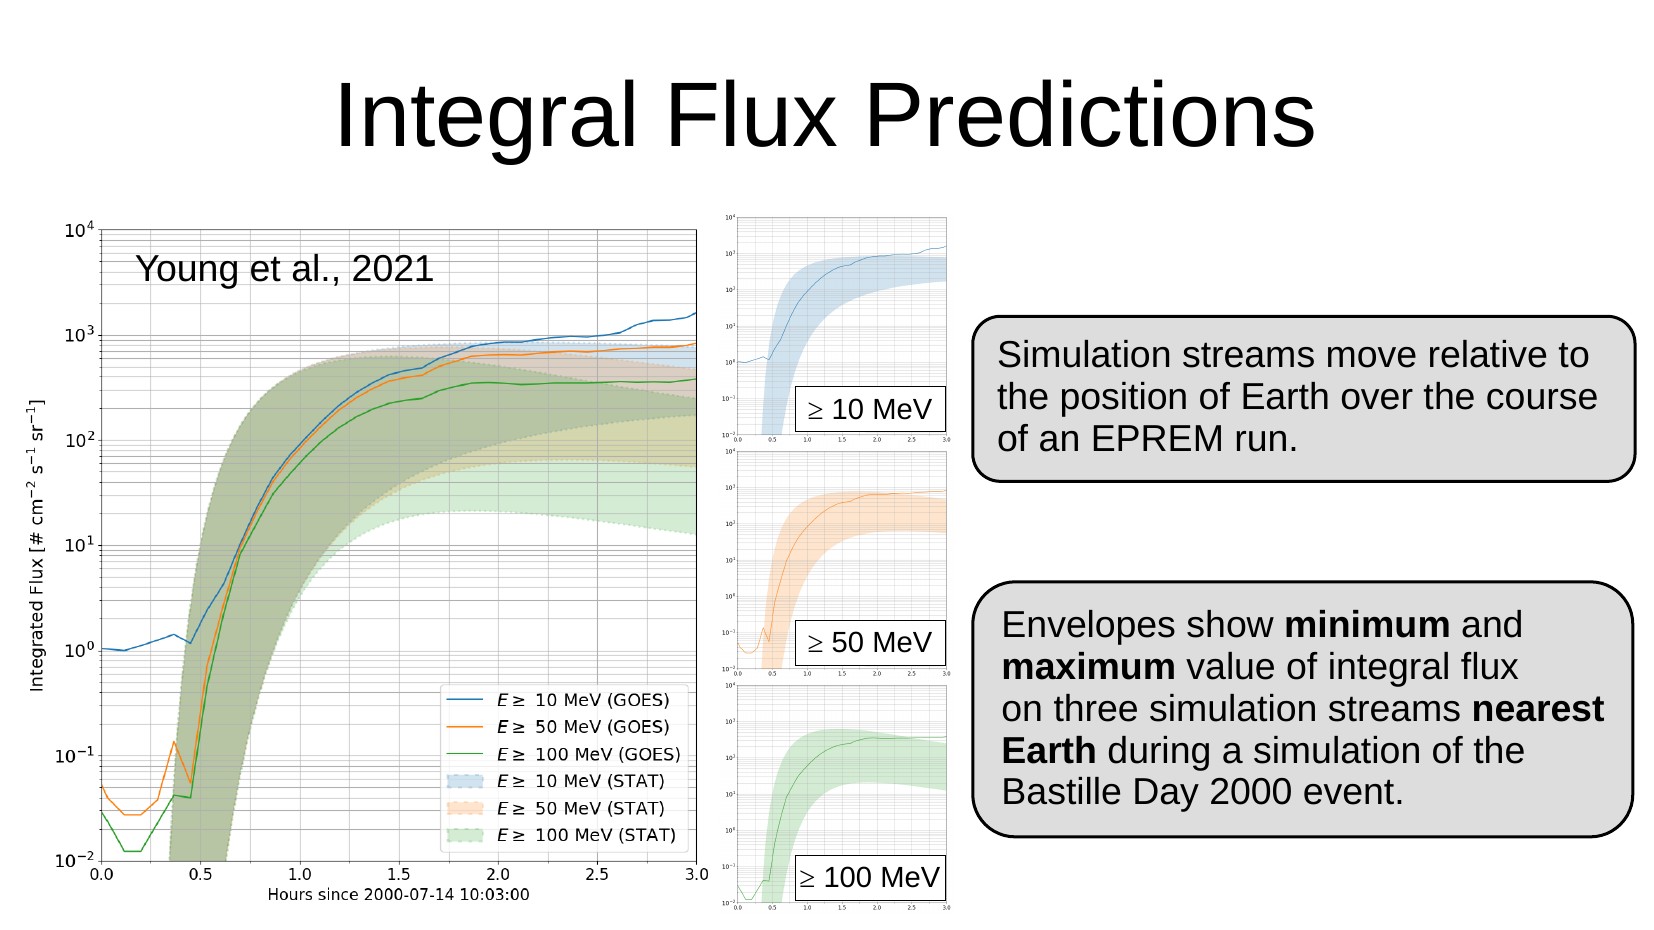

# Integral Flux Predictions
Young et al., 2021
Simulation streams move relative to
the position of Earth over the course
of an EPREM run.
≥ 10 MeV
Envelopes show minimum and
maximum value of integral flux
on three simulation streams nearest
Earth during a simulation of the
Bastille Day 2000 event.
≥ 50 MeV
≥ 100 MeV